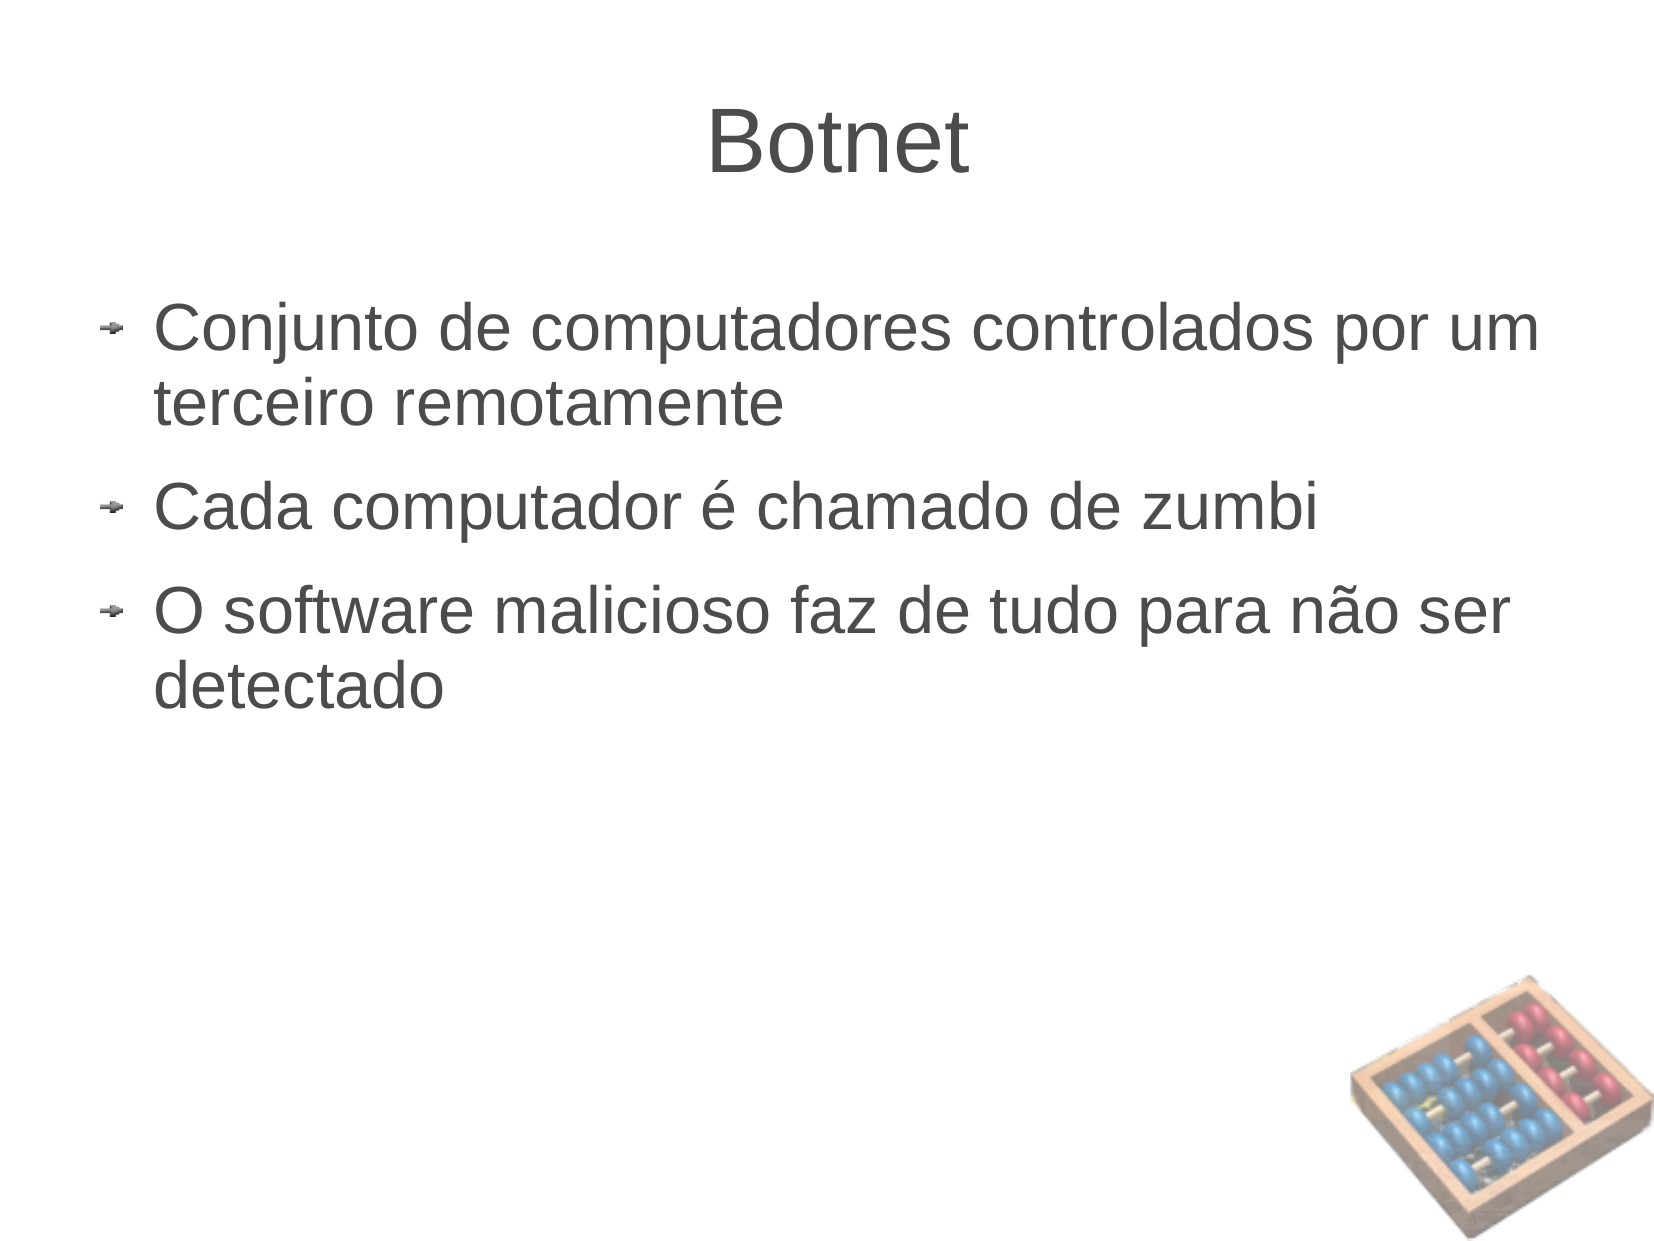

# Botnet
Conjunto de computadores controlados por um terceiro remotamente
Cada computador é chamado de zumbi
O software malicioso faz de tudo para não ser detectado